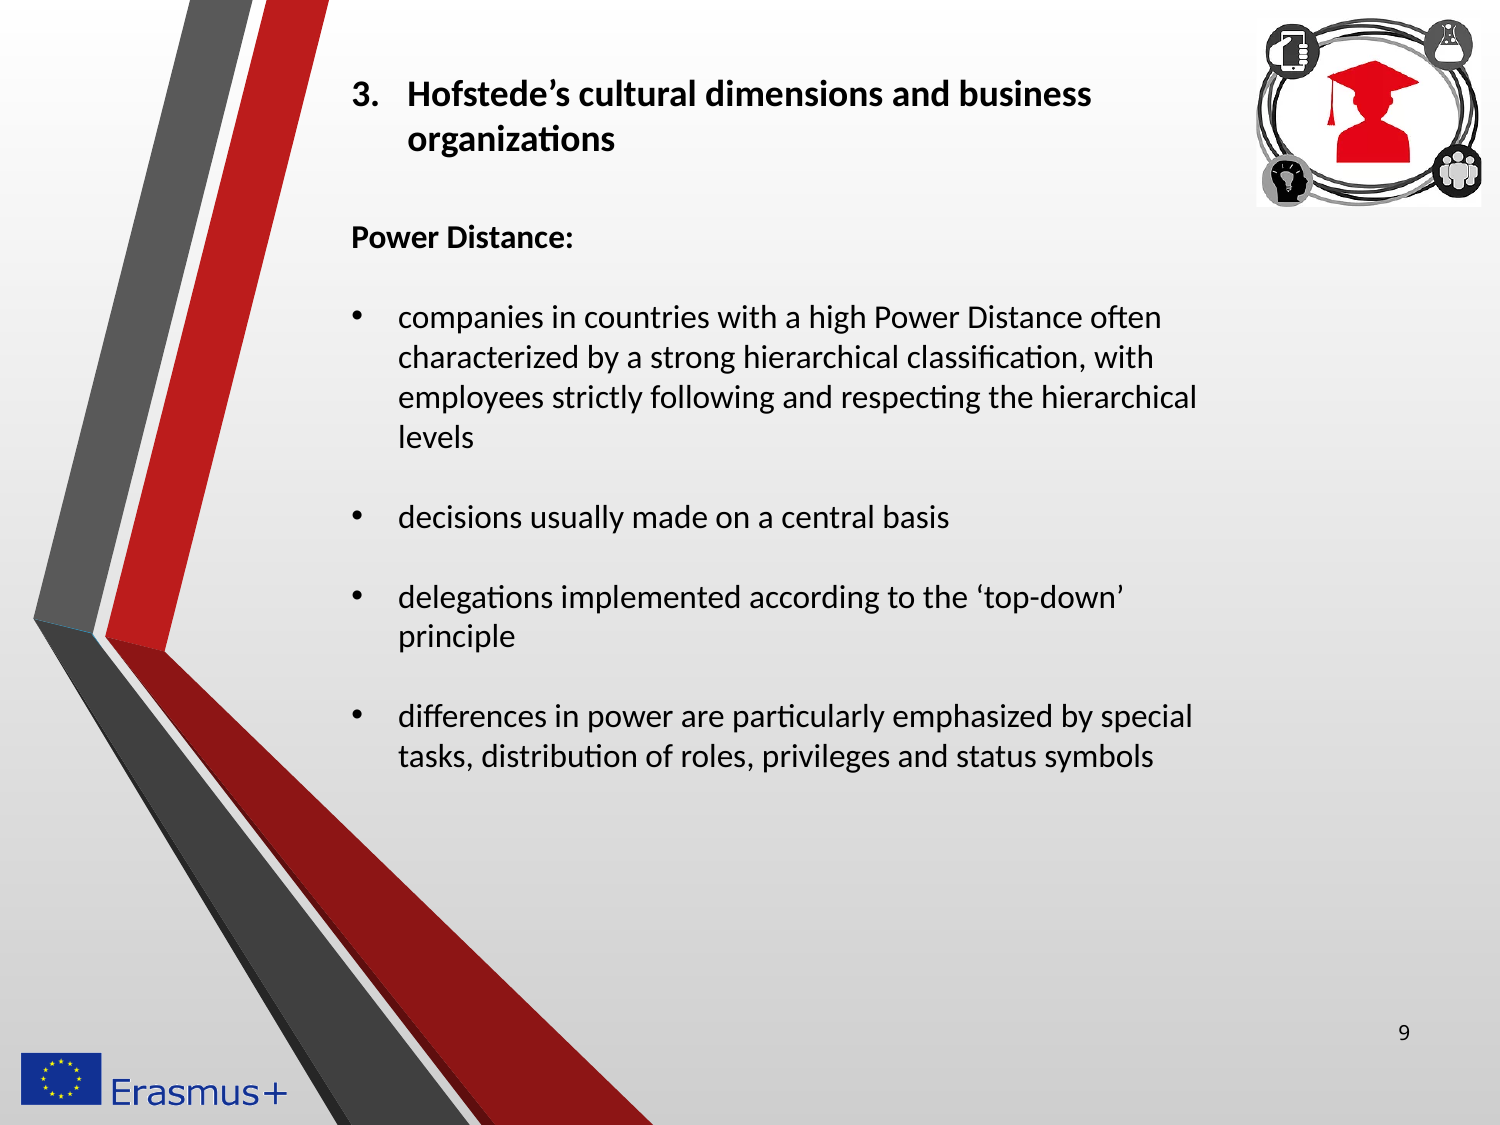

Hofstede’s cultural dimensions and business organizations
Power Distance:
companies in countries with a high Power Distance often characterized by a strong hierarchical classification, with employees strictly following and respecting the hierarchical levels
decisions usually made on a central basis
delegations implemented according to the ‘top-down’ principle
differences in power are particularly emphasized by special tasks, distribution of roles, privileges and status symbols